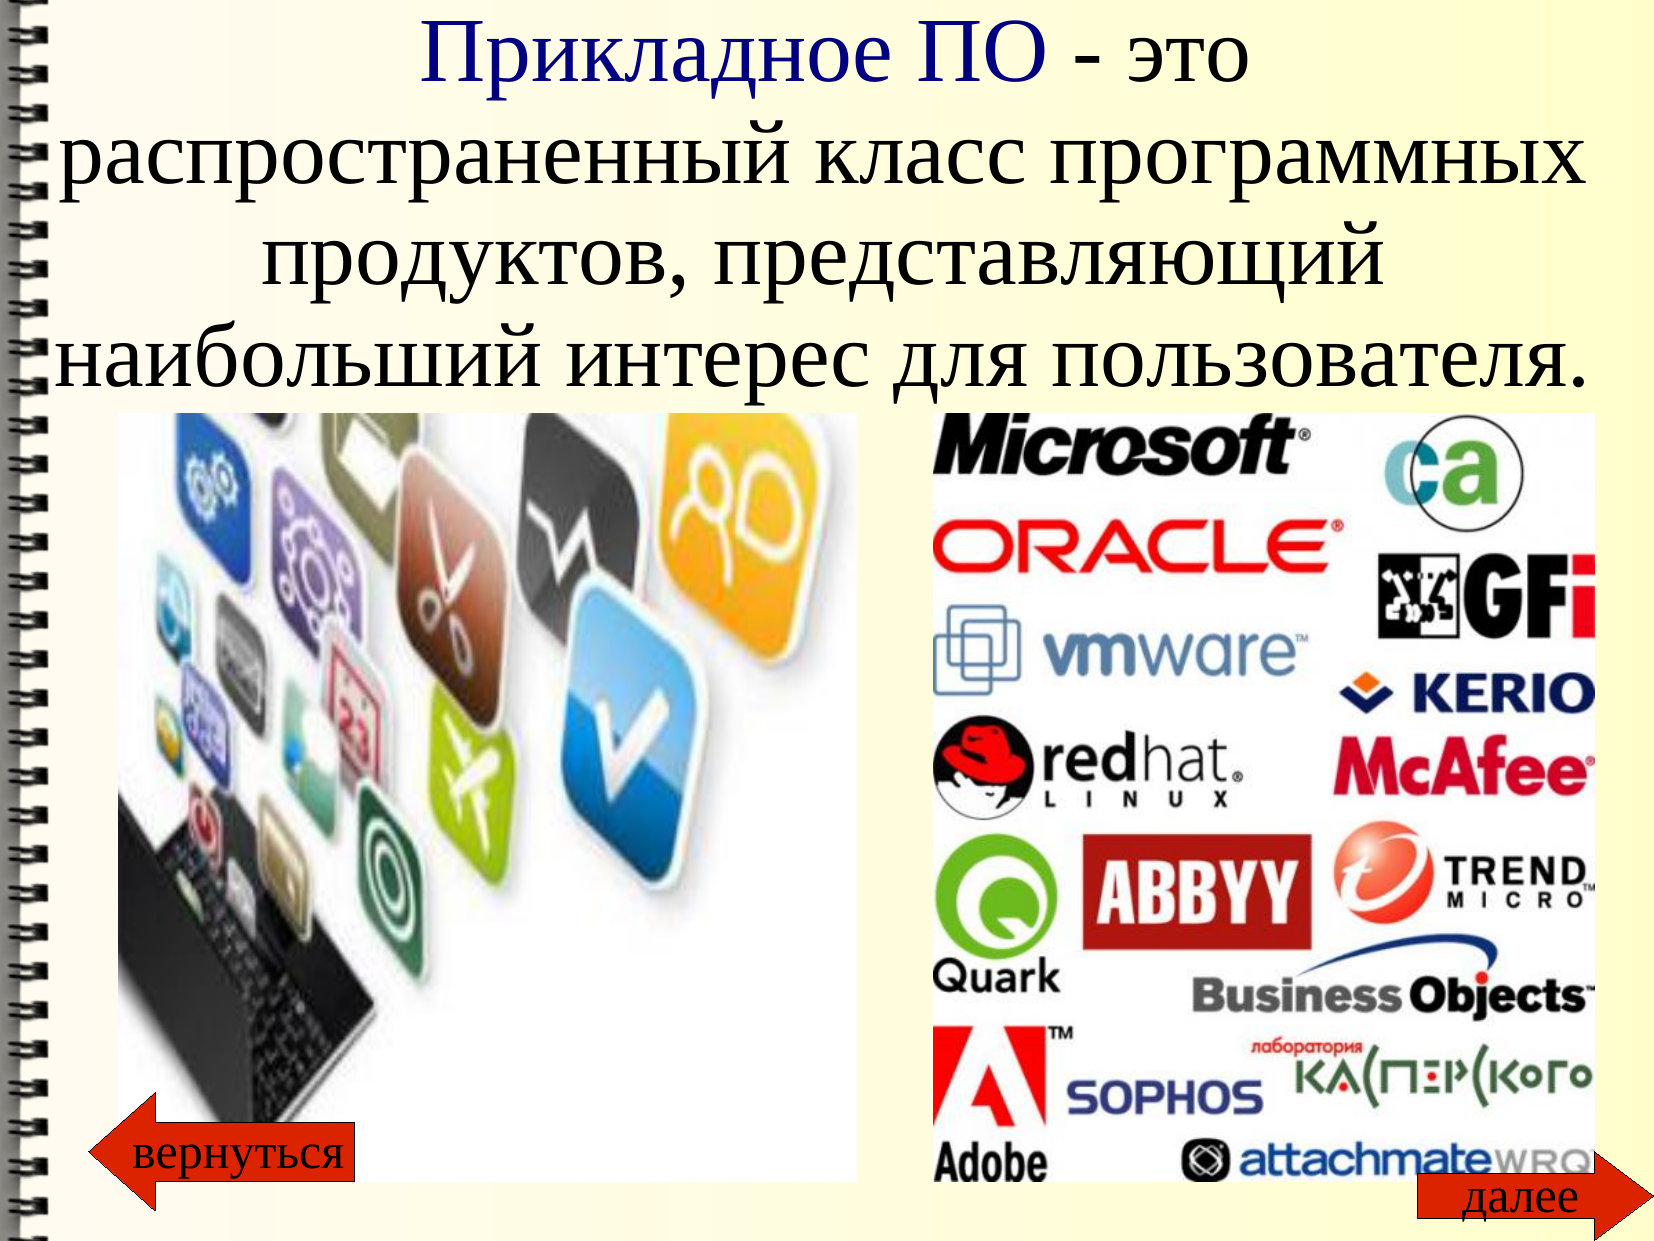

# Прикладное ПО - это распространенный класс программных продуктов, представляющий наибольший интерес для пользователя.
вернуться
далее